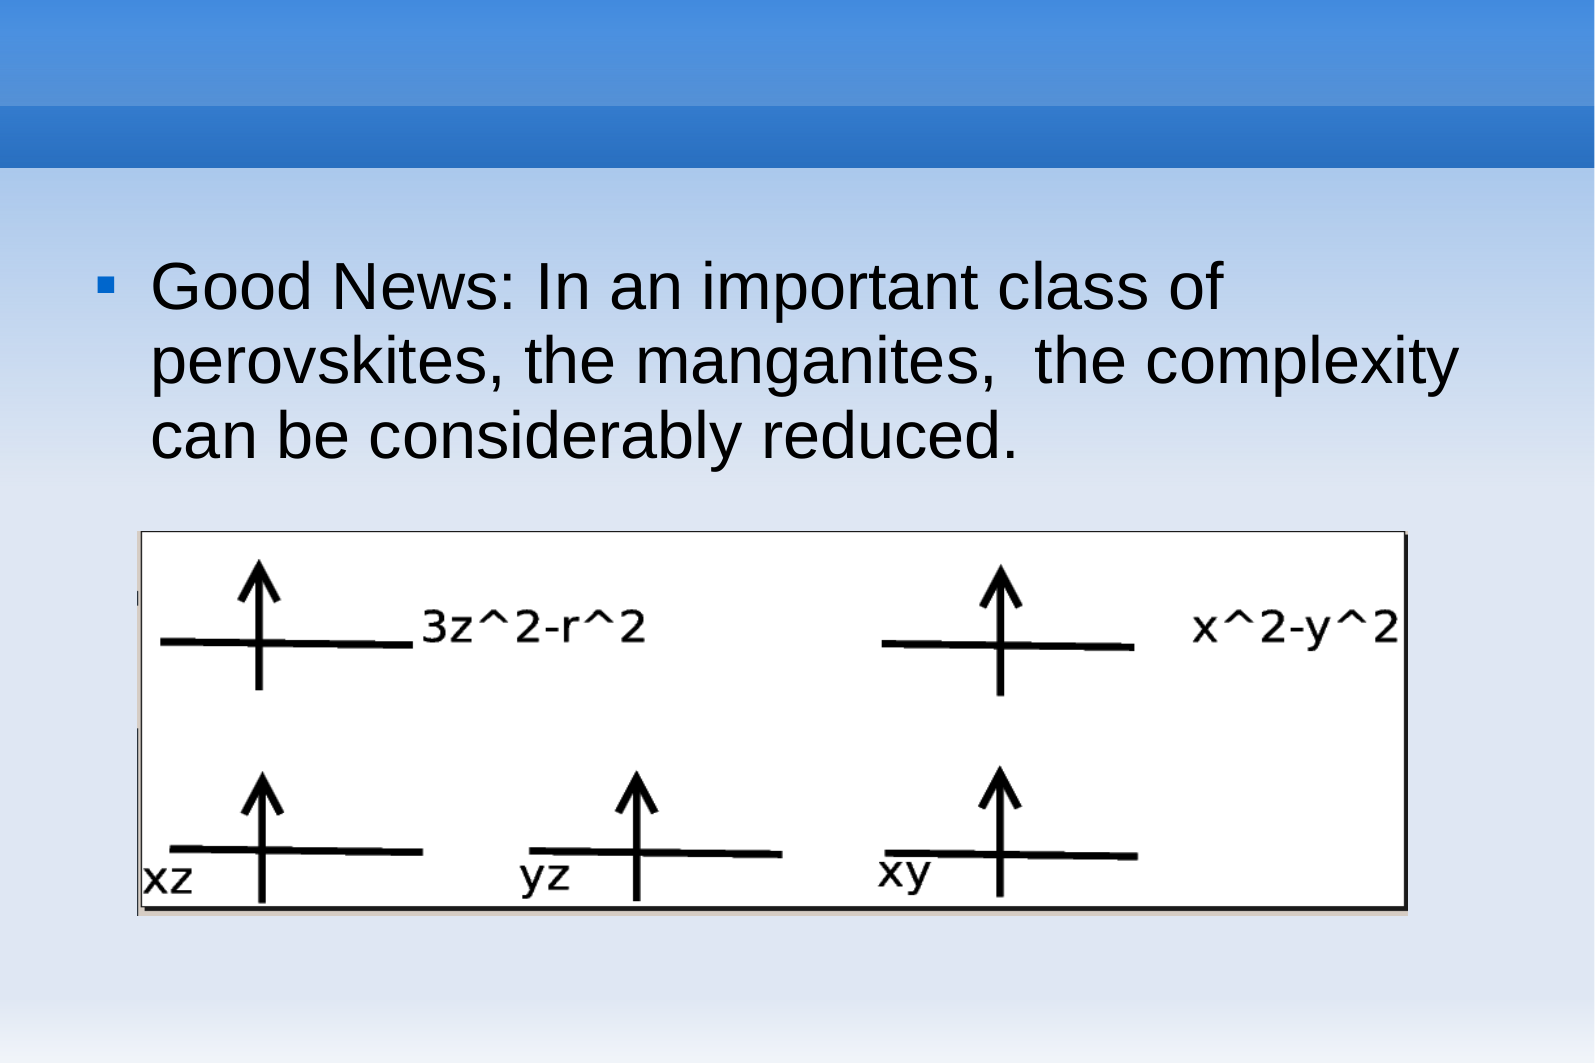

#
Good News: In an important class of perovskites, the manganites, the complexity can be considerably reduced.